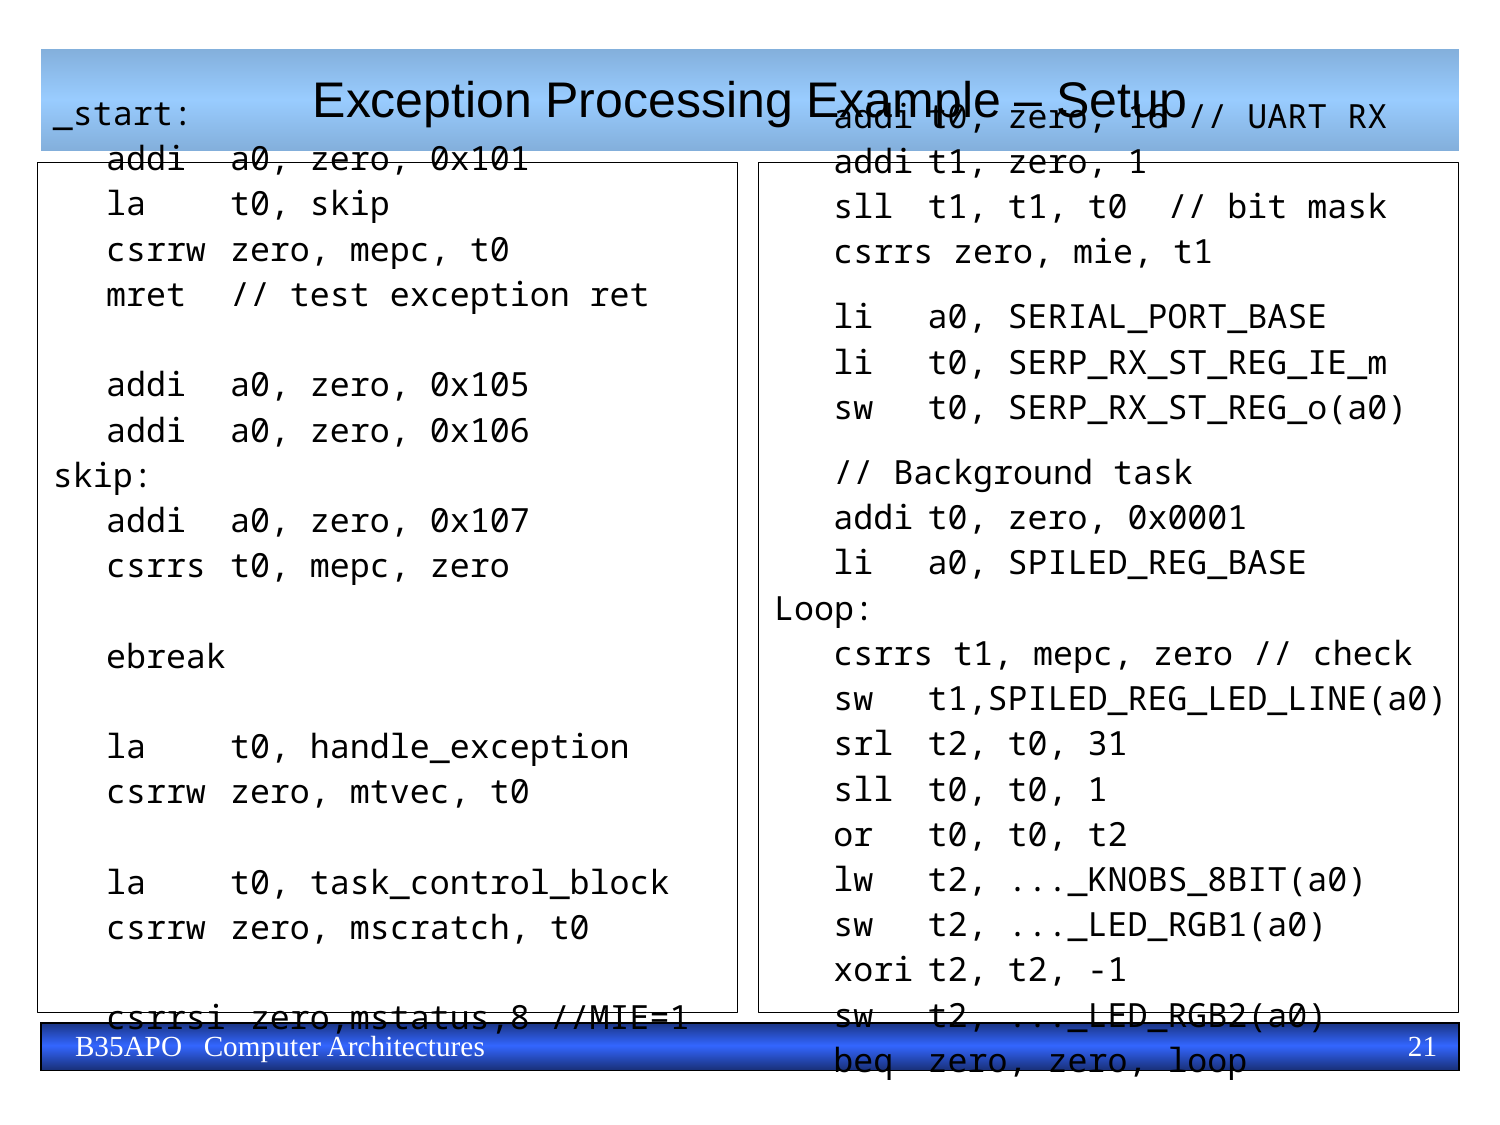

# Exception Processing Example – Setup
	addi	t0, zero, 16 // UART RX
	addi	t1, zero, 1
	sll	t1, t1, t0 // bit mask
	csrrs zero, mie, t1
	li	a0, SERIAL_PORT_BASE
	li	t0, SERP_RX_ST_REG_IE_m
	sw	t0, SERP_RX_ST_REG_o(a0)
	// Background task
	addi	t0, zero, 0x0001
	li	a0, SPILED_REG_BASE
Loop:
	csrrs t1, mepc, zero // check
	sw	t1,SPILED_REG_LED_LINE(a0)
	srl	t2, t0, 31
	sll	t0, t0, 1
	or	t0, t0, t2
	lw	t2, ..._KNOBS_8BIT(a0)
	sw	t2, ..._LED_RGB1(a0)
	xori	t2, t2, -1
	sw	t2, ..._LED_RGB2(a0)
	beq	zero, zero, loop
_start:
	addi	a0, zero, 0x101
	la	t0, skip
	csrrw	zero, mepc, t0
	mret	// test exception ret
	addi	a0, zero, 0x105
	addi	a0, zero, 0x106
skip:
	addi	a0, zero, 0x107
	csrrs	t0, mepc, zero
	ebreak
	la	t0, handle_exception
	csrrw	zero, mtvec, t0
	la	t0, task_control_block
	csrrw	zero, mscratch, t0
	csrrsi	 zero,mstatus,8 //MIE=1
B35APO Computer Architectures
21